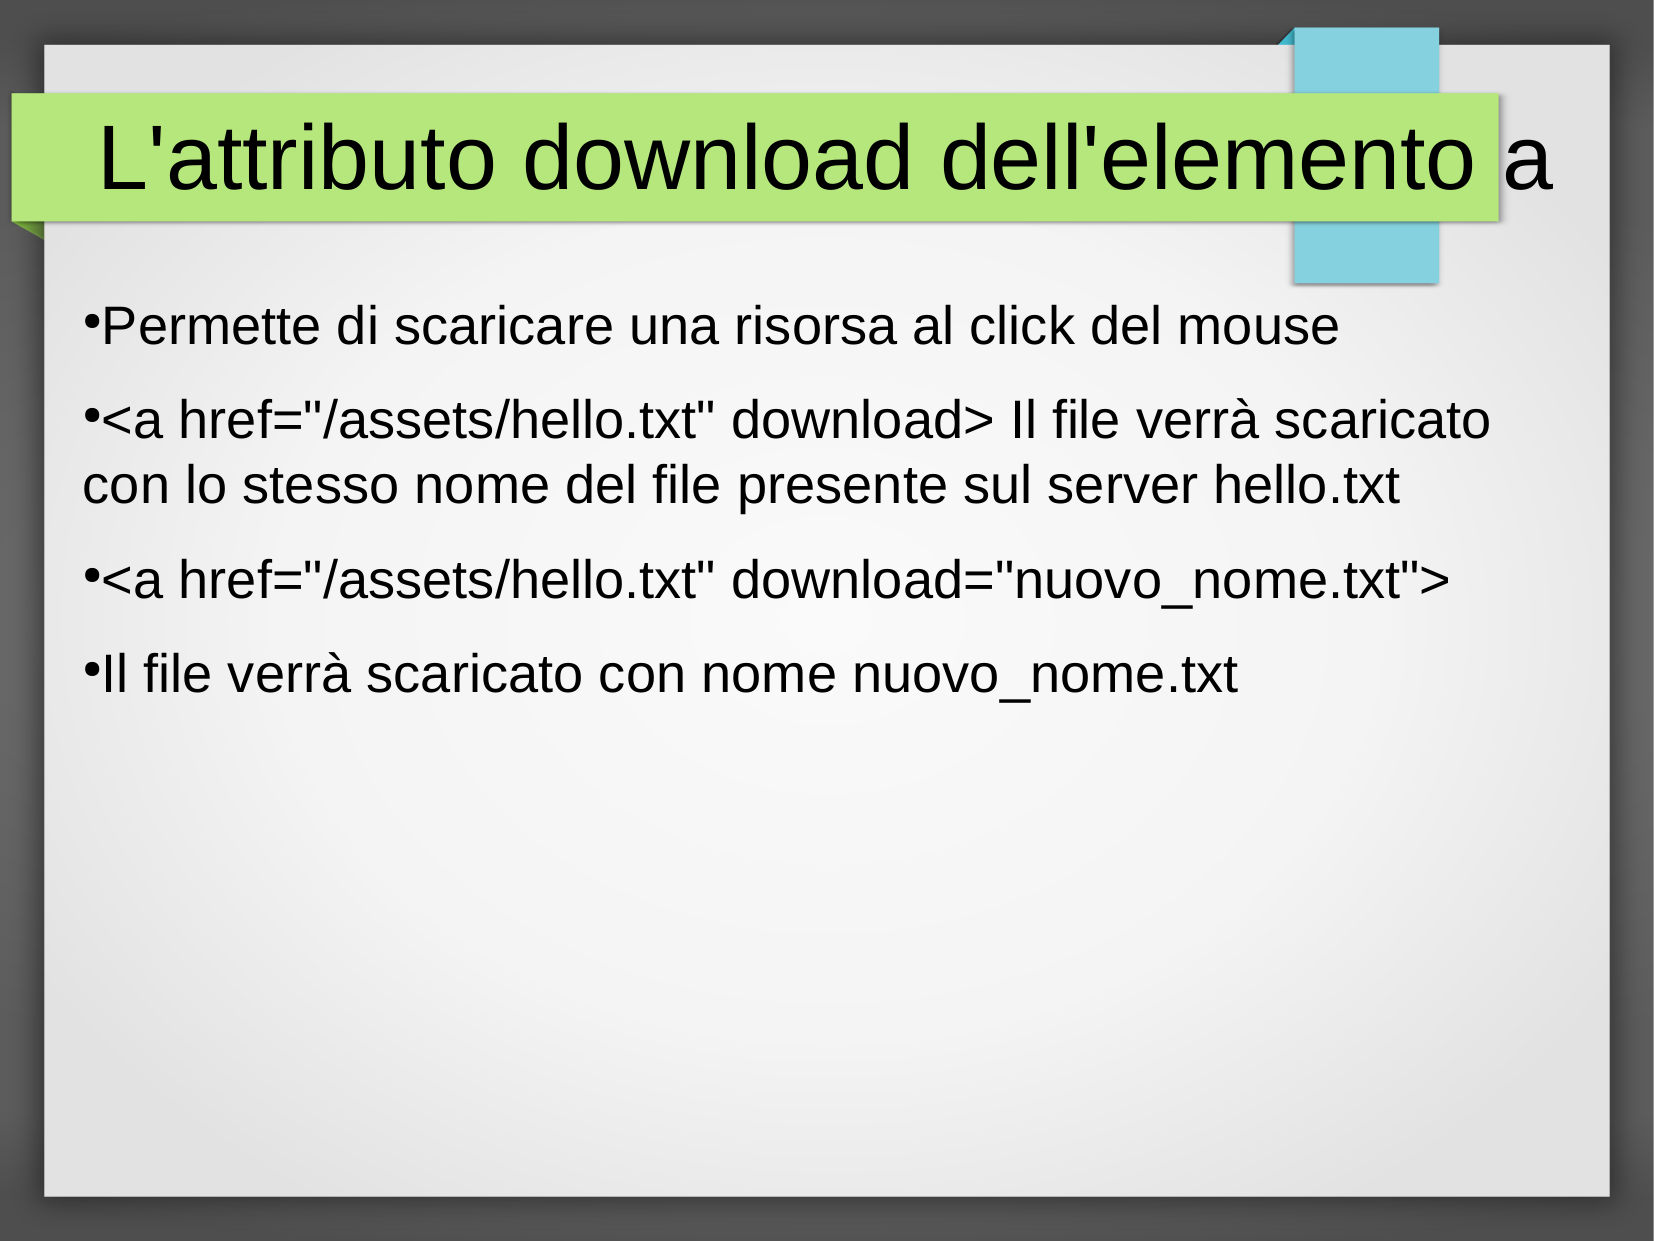

# L'attributo download dell'elemento a
Permette di scaricare una risorsa al click del mouse
<a href="/assets/hello.txt" download> Il file verrà scaricato con lo stesso nome del file presente sul server hello.txt
<a href="/assets/hello.txt" download="nuovo_nome.txt">
Il file verrà scaricato con nome nuovo_nome.txt